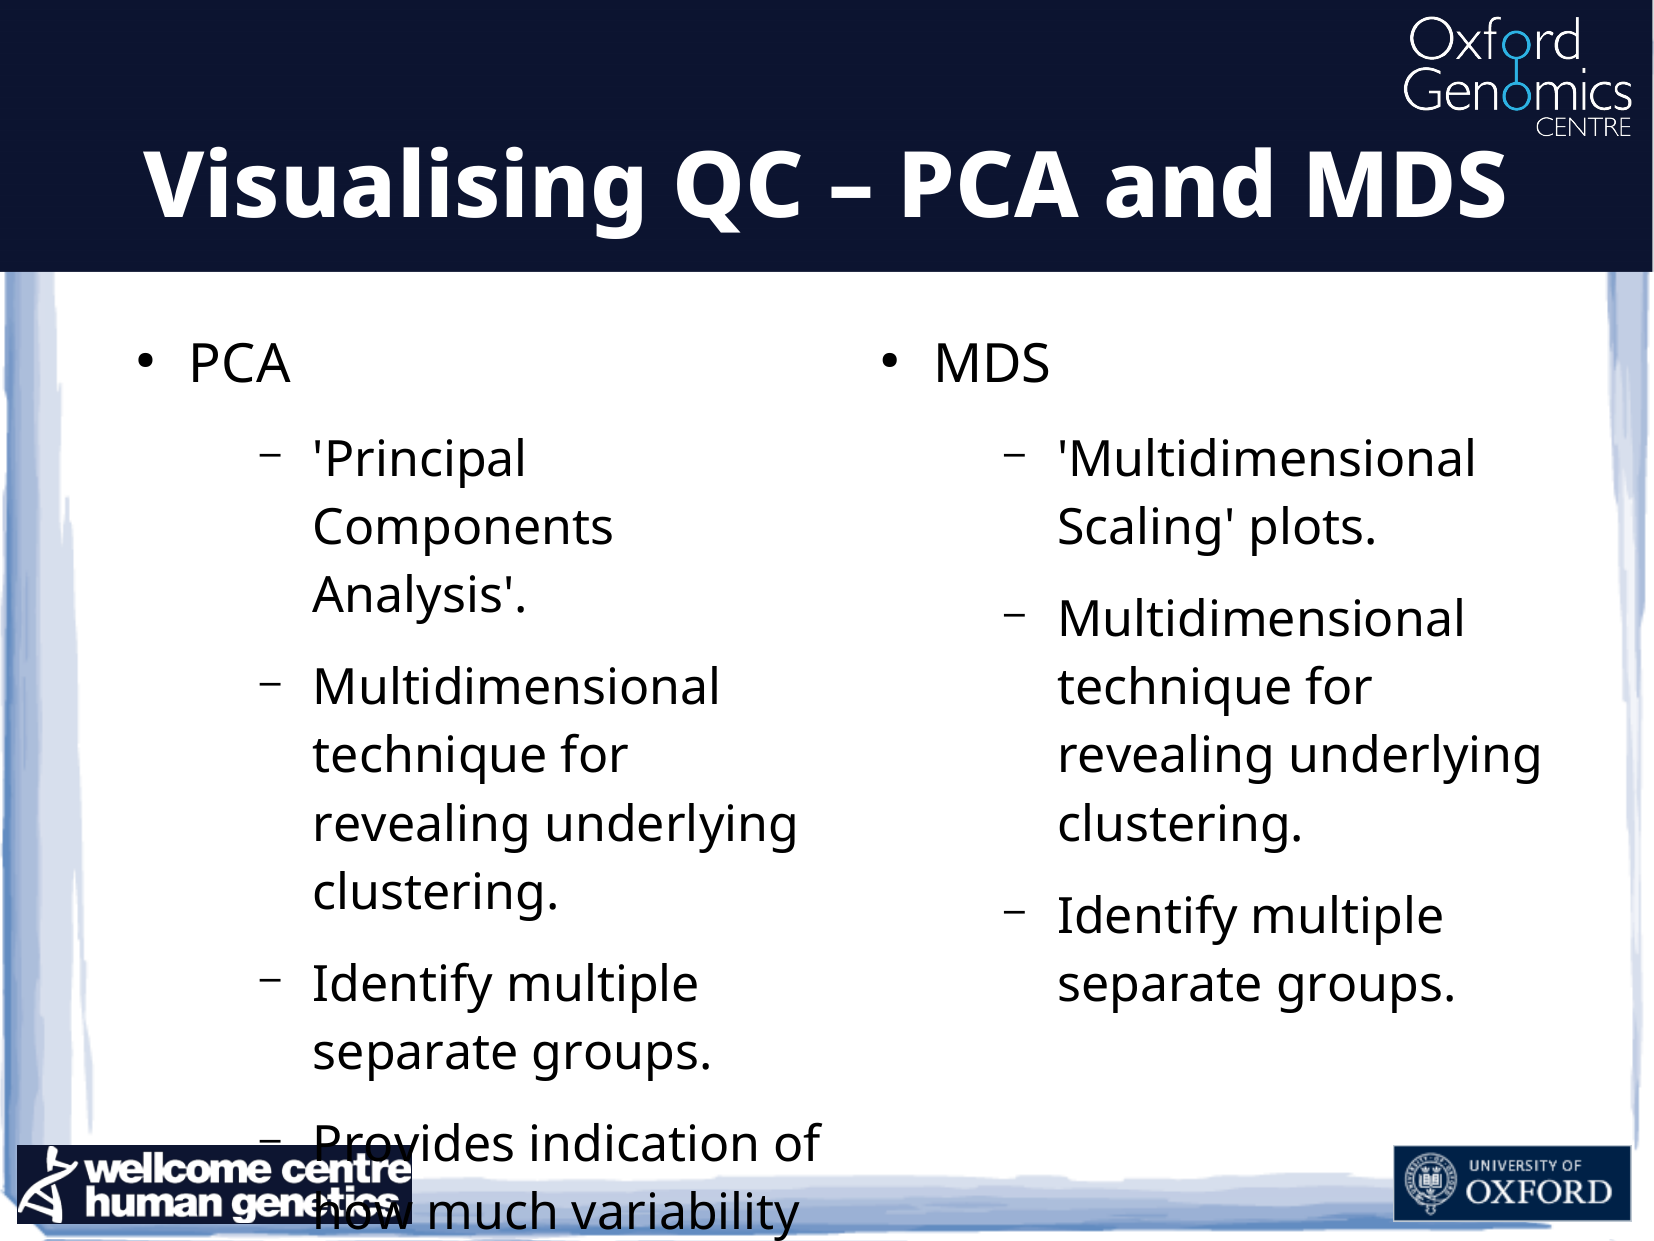

# Visualising QC – PCA and MDS
PCA
'Principal Components Analysis'.
Multidimensional technique for revealing underlying clustering.
Identify multiple separate groups.
Provides indication of how much variability lies in each dimension.
MDS
'Multidimensional Scaling' plots.
Multidimensional technique for revealing underlying clustering.
Identify multiple separate groups.